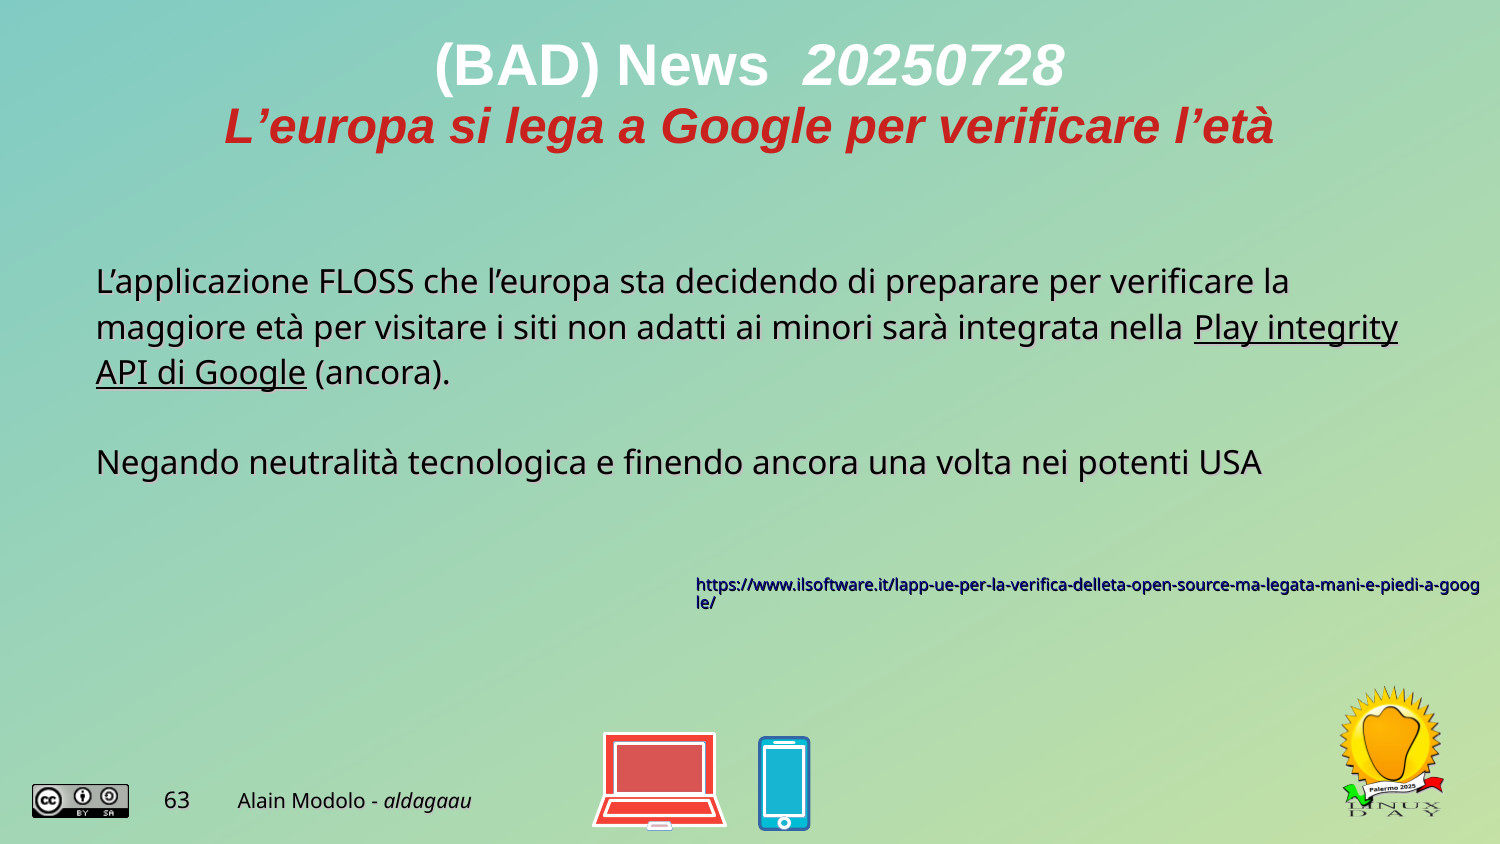

# (BAD) News	20250728 L’europa si lega a Google per verificare l’età
L’applicazione FLOSS che l’europa sta decidendo di preparare per verificare la maggiore età per visitare i siti non adatti ai minori sarà integrata nella Play integrity API di Google (ancora).
Negando neutralità tecnologica e finendo ancora una volta nei potenti USA
https://www.ilsoftware.it/lapp-ue-per-la-verifica-delleta-open-source-ma-legata-mani-e-piedi-a-google/